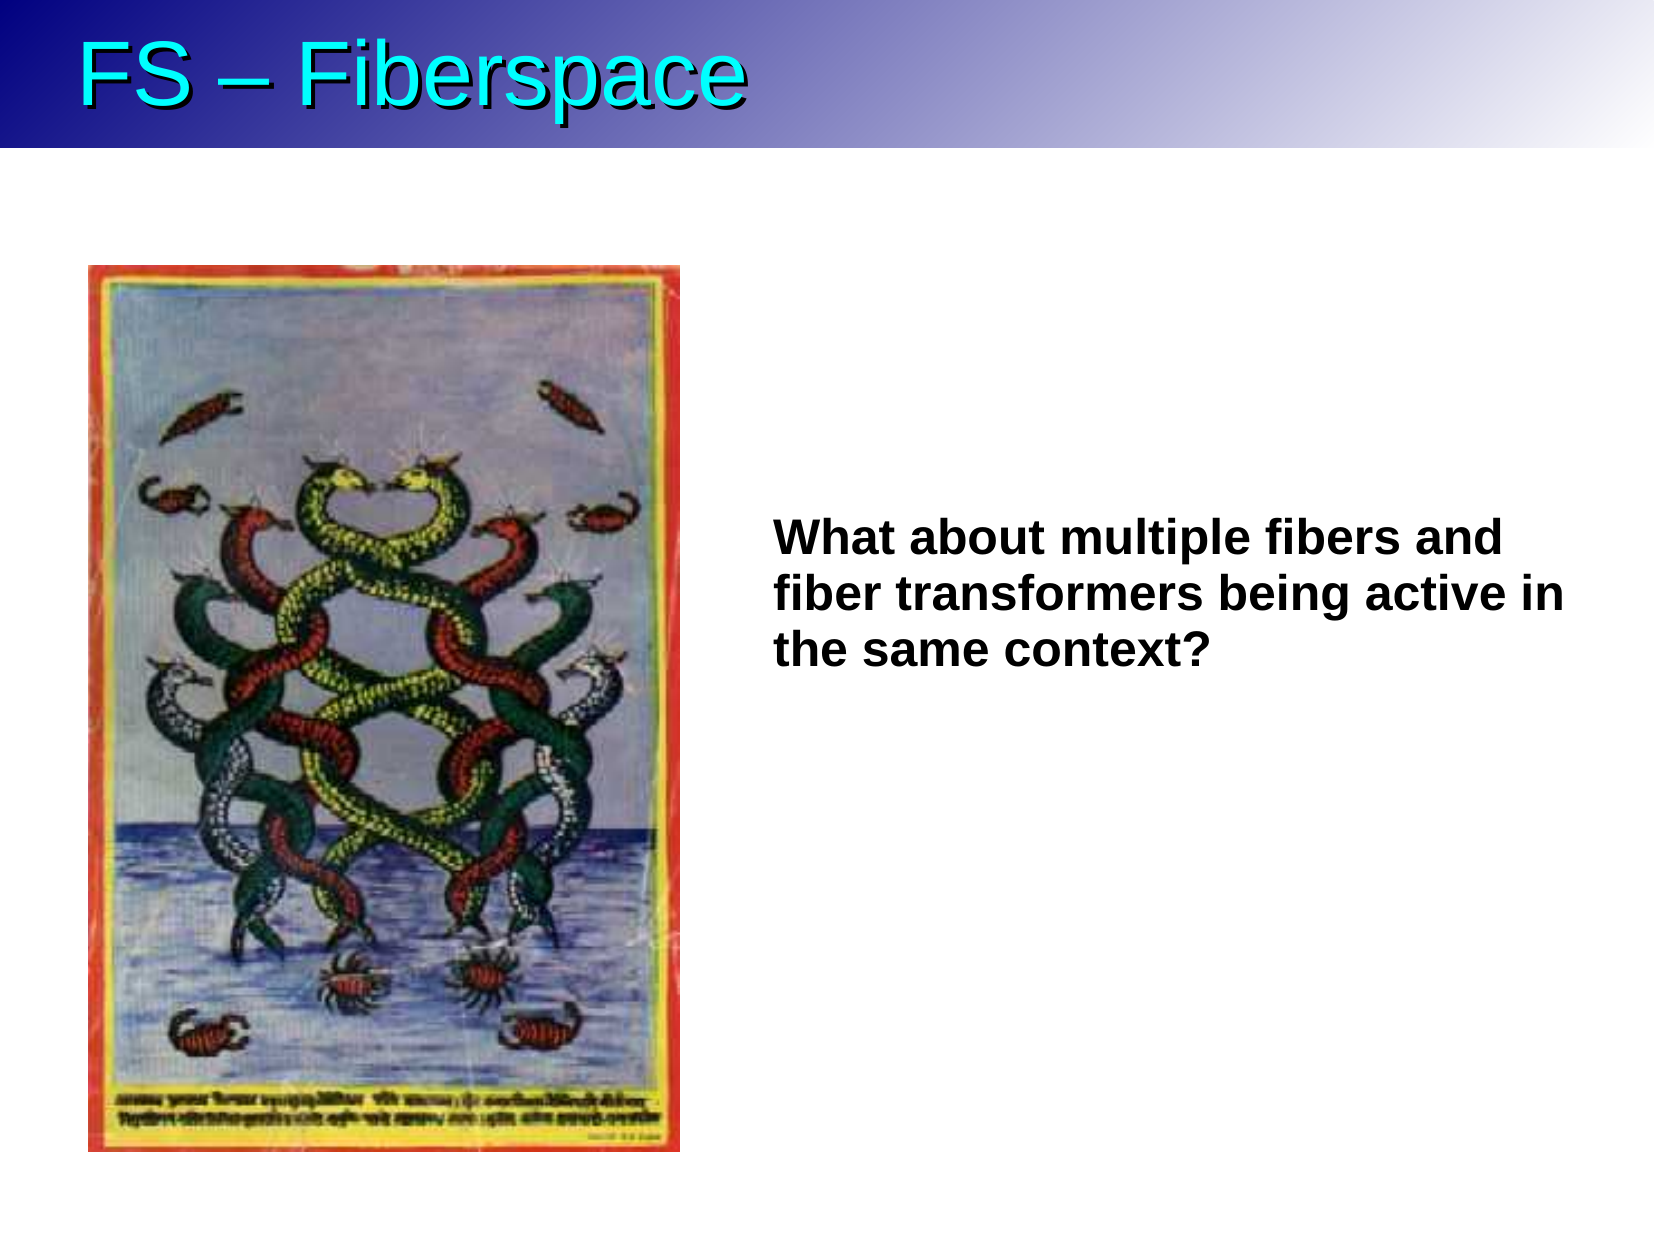

# FS – Fiberspace
What about multiple fibers and
fiber transformers being active in
the same context?